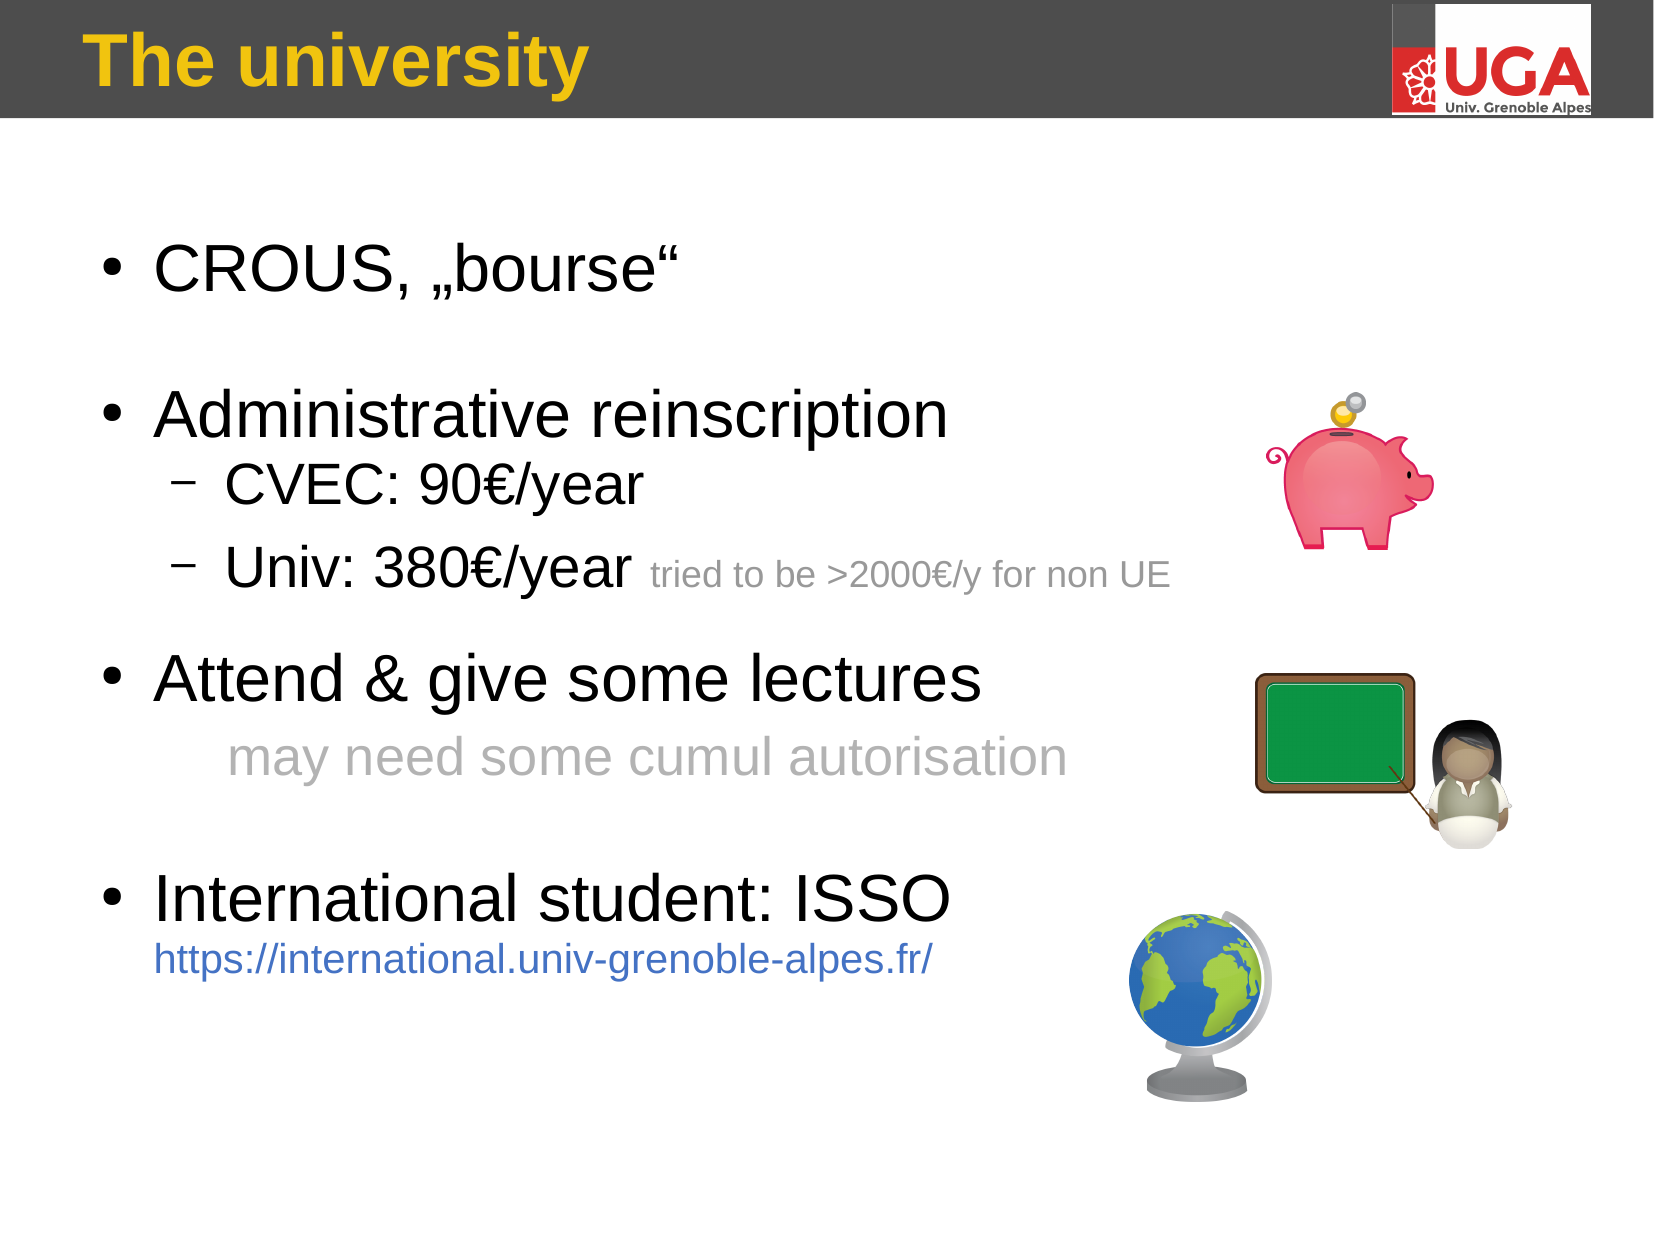

# The university
CROUS, „bourse“
Administrative reinscription
CVEC: 90€/year
Univ: 380€/year tried to be >2000€/y for non UE
Attend & give some lectures
	may need some cumul autorisation
International student: ISSO
https://international.univ-grenoble-alpes.fr/